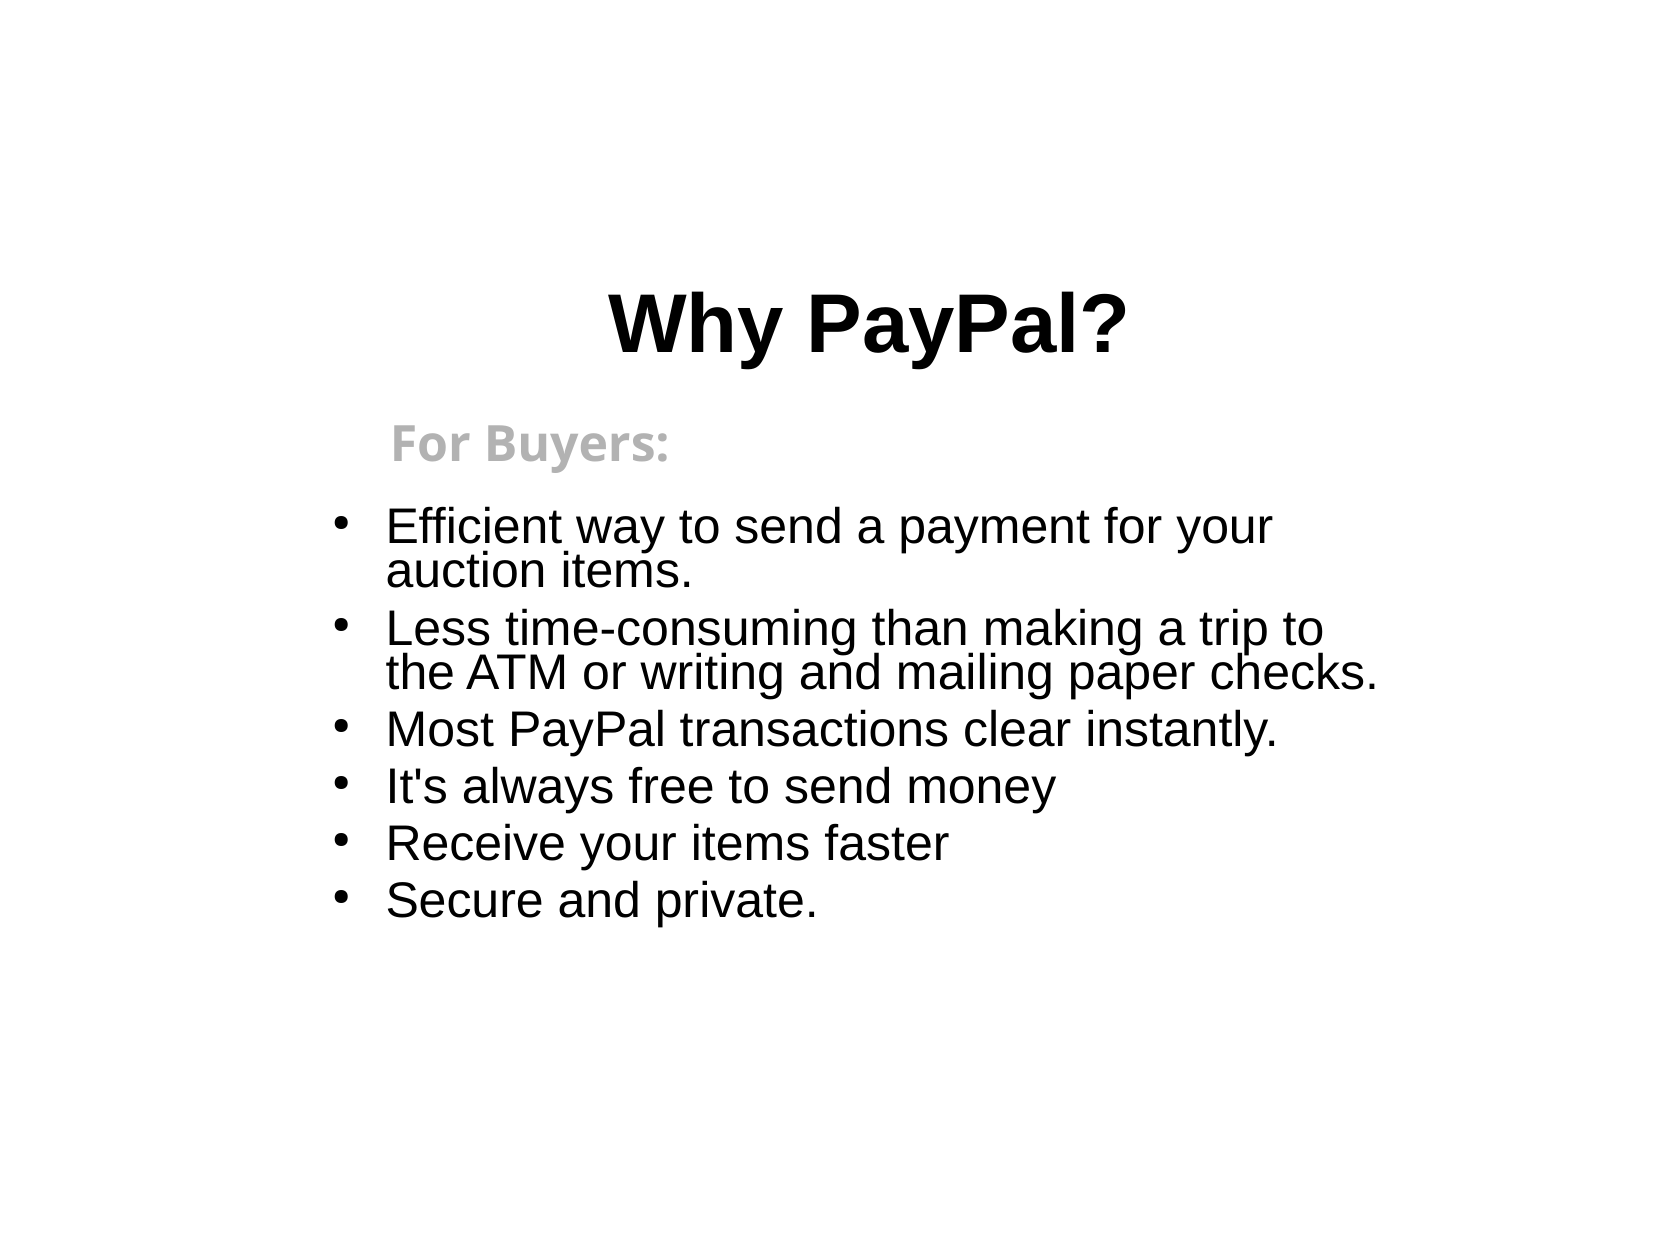

# Why PayPal?
For Buyers:
Efficient way to send a payment for your auction items.
Less time-consuming than making a trip to the ATM or writing and mailing paper checks.
Most PayPal transactions clear instantly.
It's always free to send money
Receive your items faster
Secure and private.